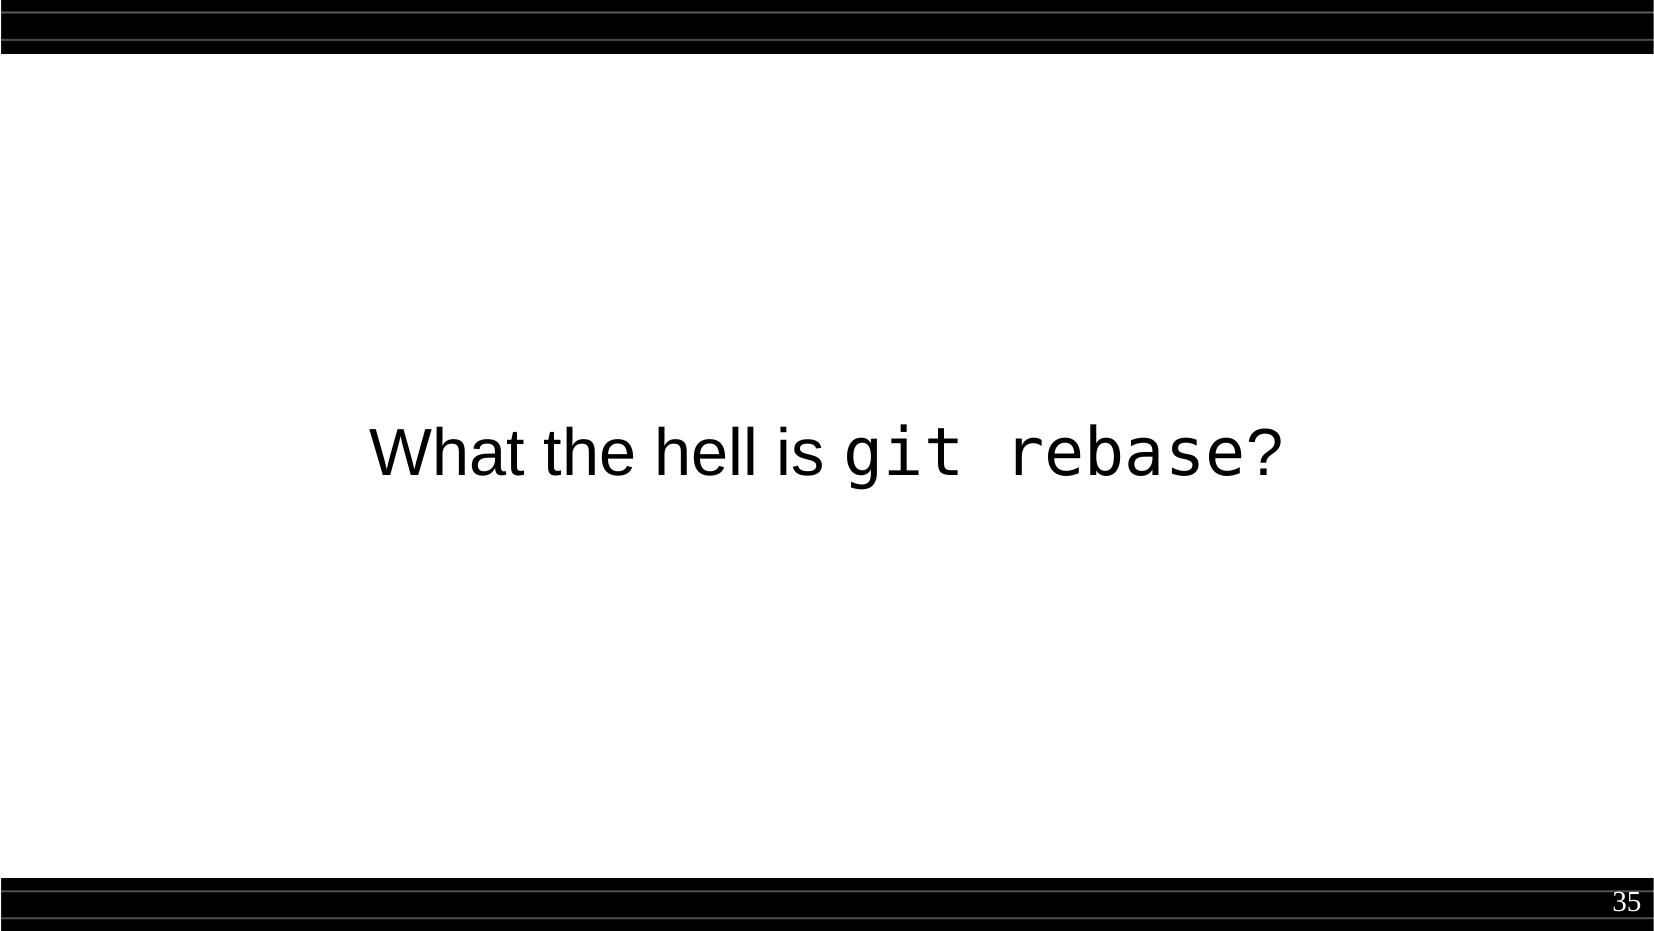

# What the hell is git rebase?